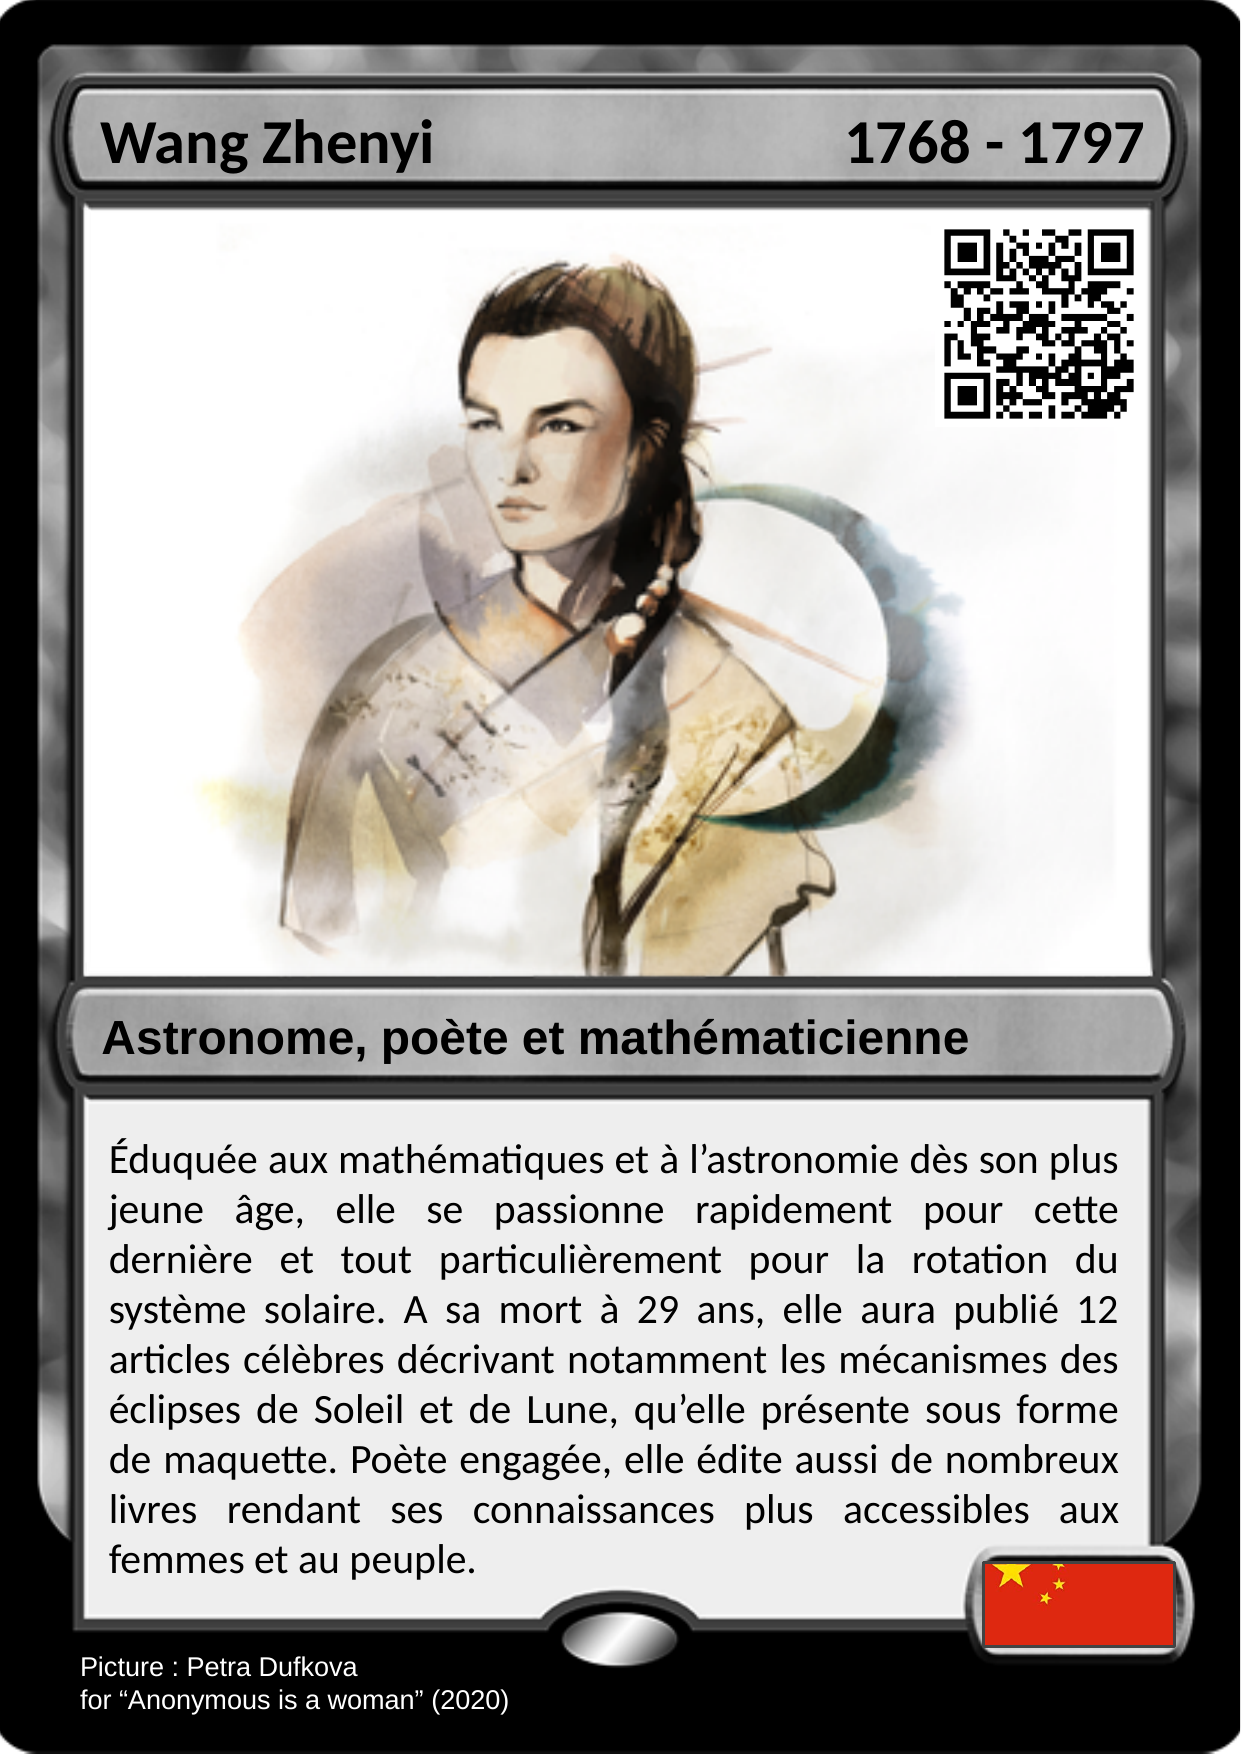

Wang Zhenyi
1768 - 1797
Noble anglaise et infirmière, elle
s’intéresse très tôt aux
mathématiques et plus encore aux
statistiques. Convaincue que les
hôpitaux publics de l’époque sont
mal entretenus, elle rédige un
rapport détaillé sur le sujet,
considéré comme une des
premières études statistiques
complètes.
Elle reprend le concept des
diagrammes circulaires développé
quelques années plus tôt et cré ses propres coxcomb (crête de
coqs) améliorant la lecture et la compréhension des stats par des
personnes sans connaissances techniques du sujet.
Astronome, poète et mathématicienne
Éduquée aux mathématiques et à l’astronomie dès son plus jeune âge, elle se passionne rapidement pour cette dernière et tout particulièrement pour la rotation du système solaire. A sa mort à 29 ans, elle aura publié 12 articles célèbres décrivant notamment les mécanismes des éclipses de Soleil et de Lune, qu’elle présente sous forme de maquette. Poète engagée, elle édite aussi de nombreux livres rendant ses connaissances plus accessibles aux femmes et au peuple.
Picture : Petra Dufkova
for “Anonymous is a woman” (2020)